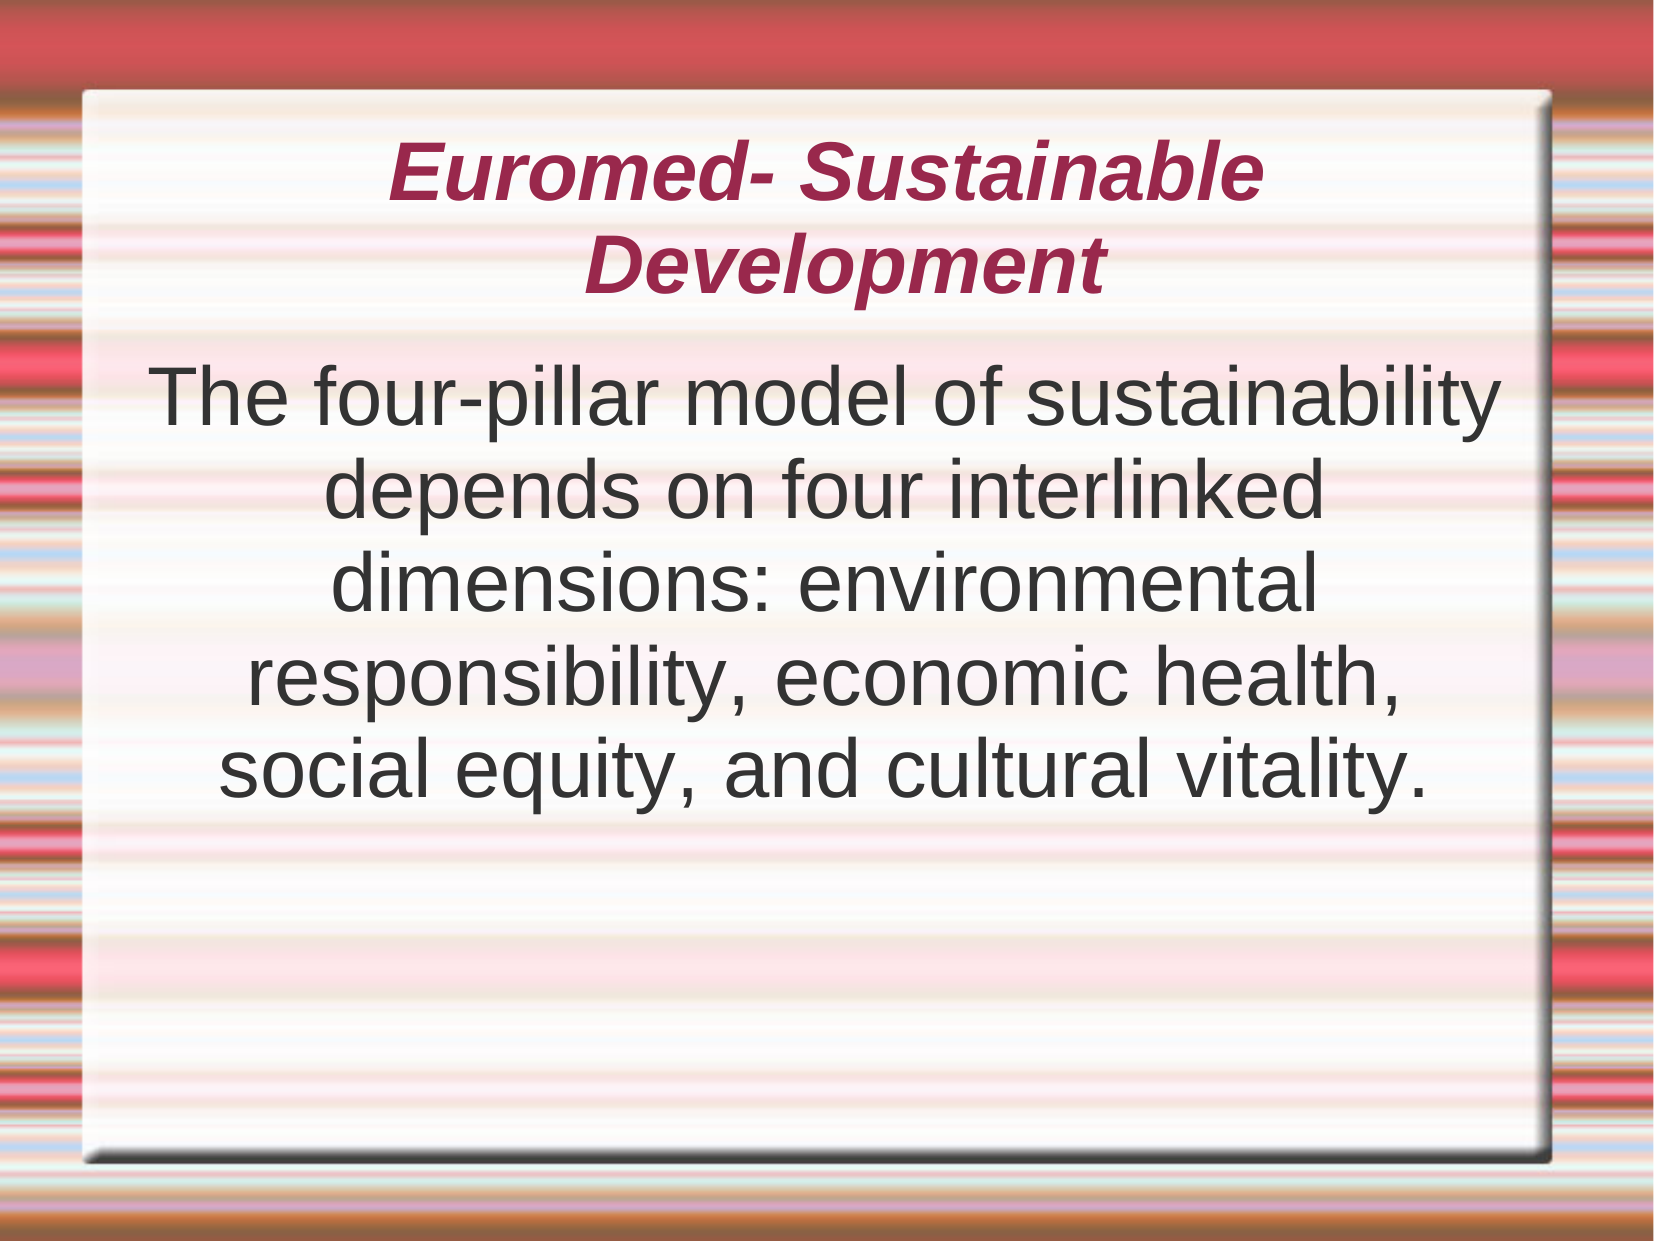

# Euromed- Sustainable Development
The four-pillar model of sustainability depends on four interlinked dimensions: environmental responsibility, economic health, social equity, and cultural vitality.